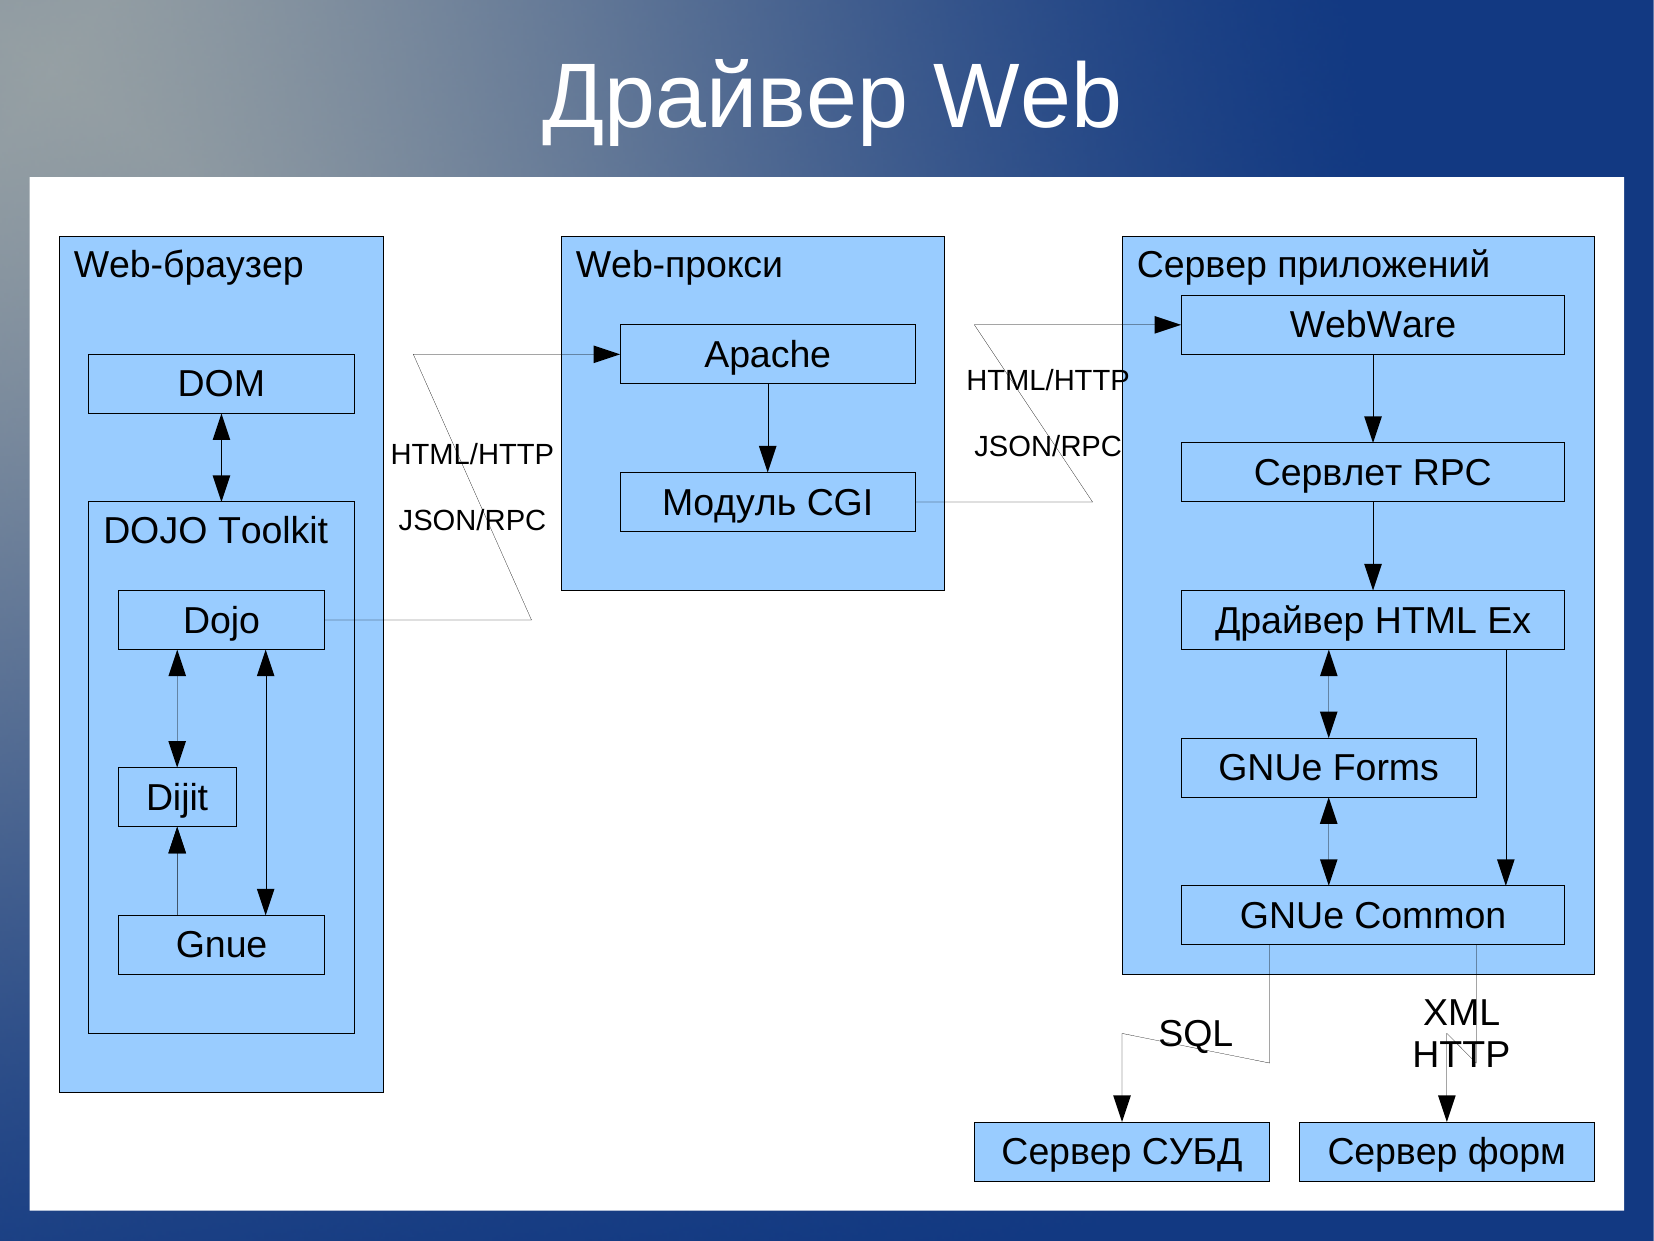

# Драйвер Web
Click to add textV
Web-браузер
Web-прокси
Сервер приложений
WebWare
Apache
DOM
Сервлет RPC
Модуль CGI
DOJO Toolkit
Dojo
Драйвер HTML Ex
GNUe Forms
Dijit
GNUe Common
Gnue
Сервер СУБД
Сервер форм